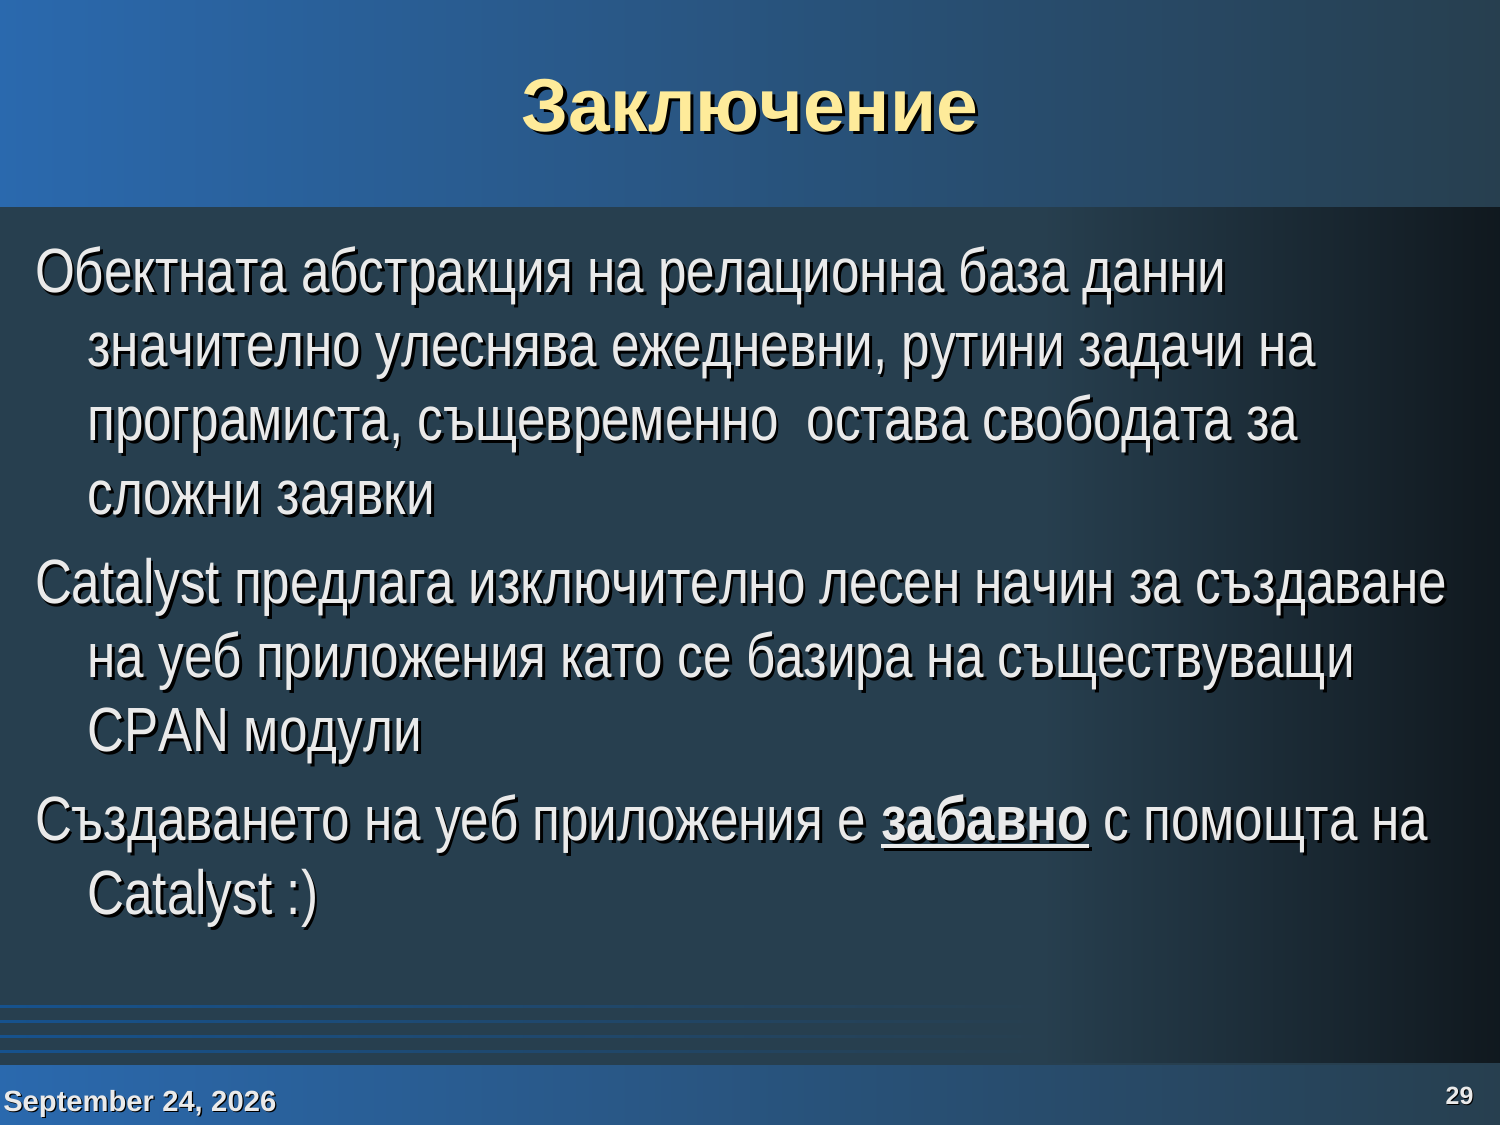

# Заключение
Обектната абстракция на релационна база данни значително улеснява ежедневни, рутини задачи на програмиста, същевременно остава свободата за сложни заявки
Catalyst предлага изключително лесен начин за създаване на уеб приложения като се базира на съществуващи CPAN модули
Създаването на уеб приложения е забавно с помощта на Catalyst :)